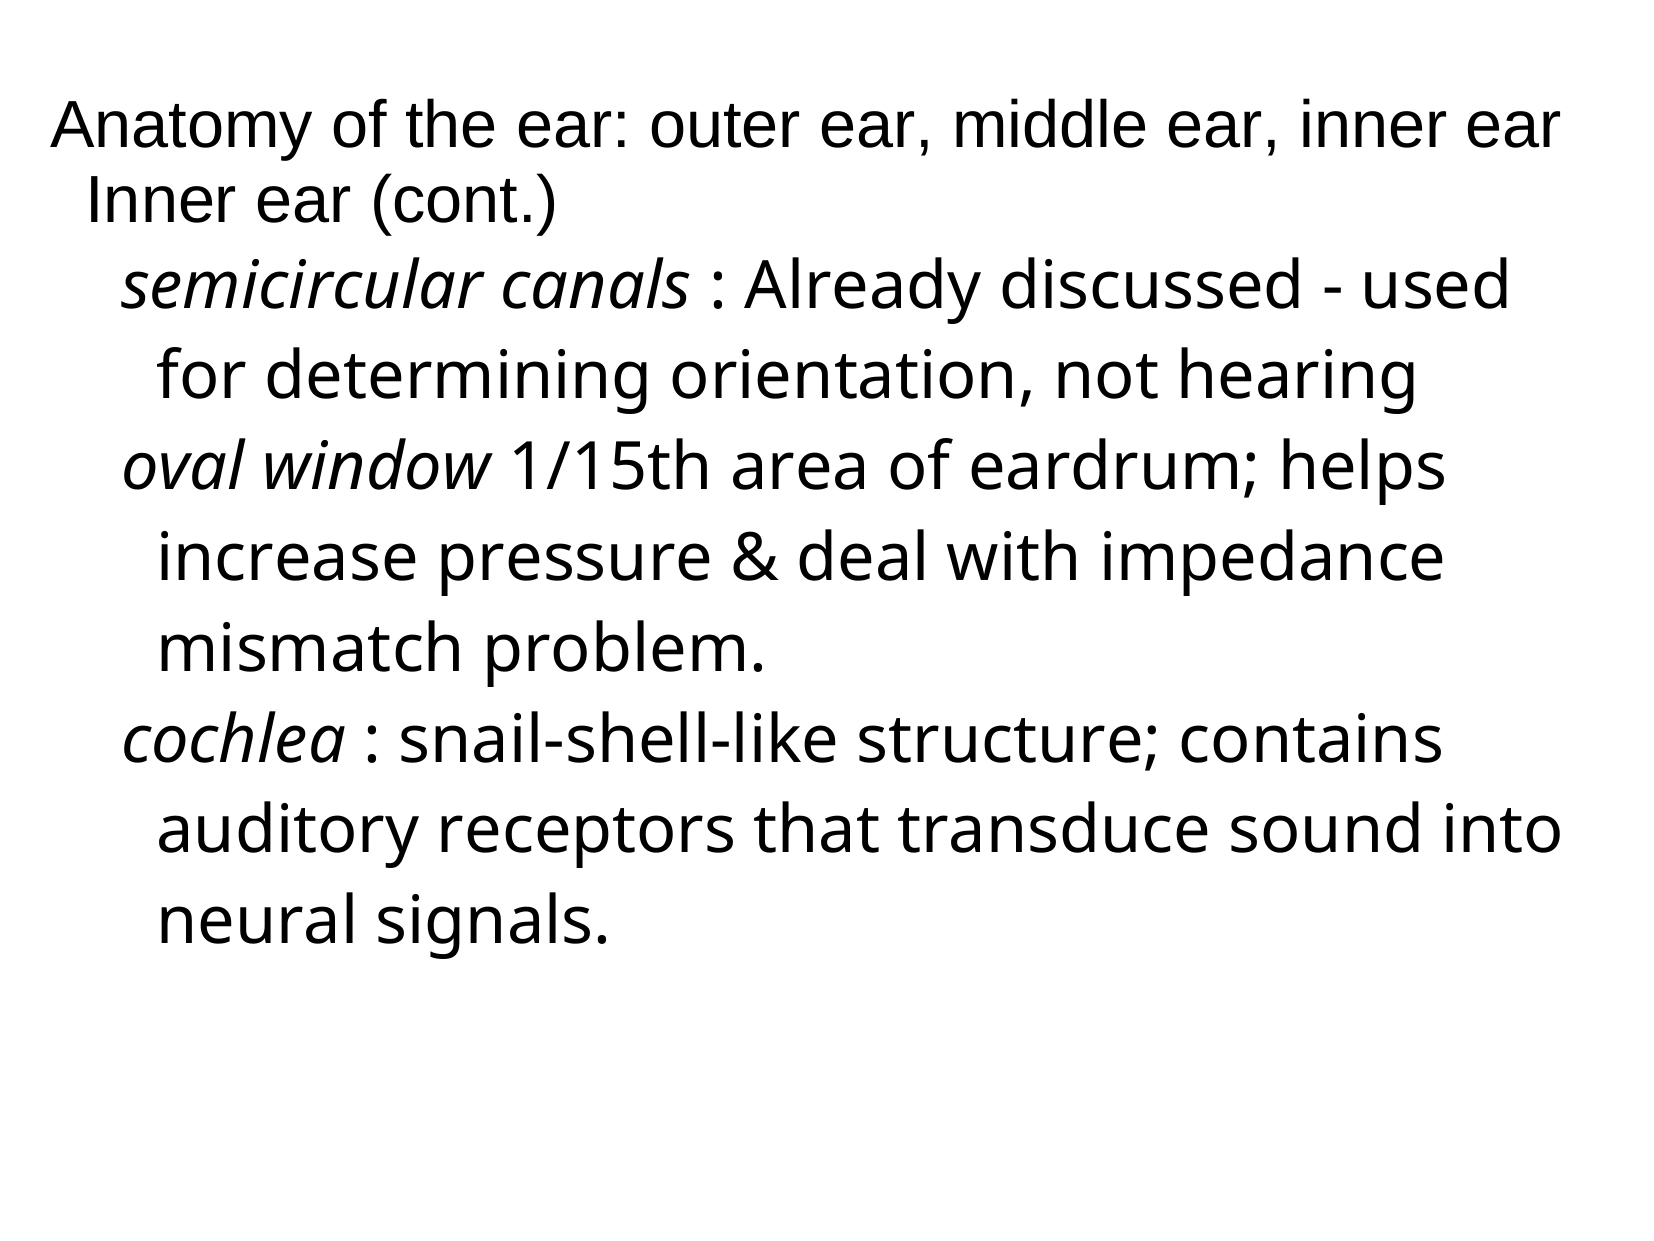

Anatomy of the ear: outer ear, middle ear, inner ear
Inner ear (cont.)
semicircular canals : Already discussed - used for determining orientation, not hearing
oval window 1/15th area of eardrum; helps increase pressure & deal with impedance mismatch problem.
cochlea : snail-shell-like structure; contains auditory receptors that transduce sound into neural signals.